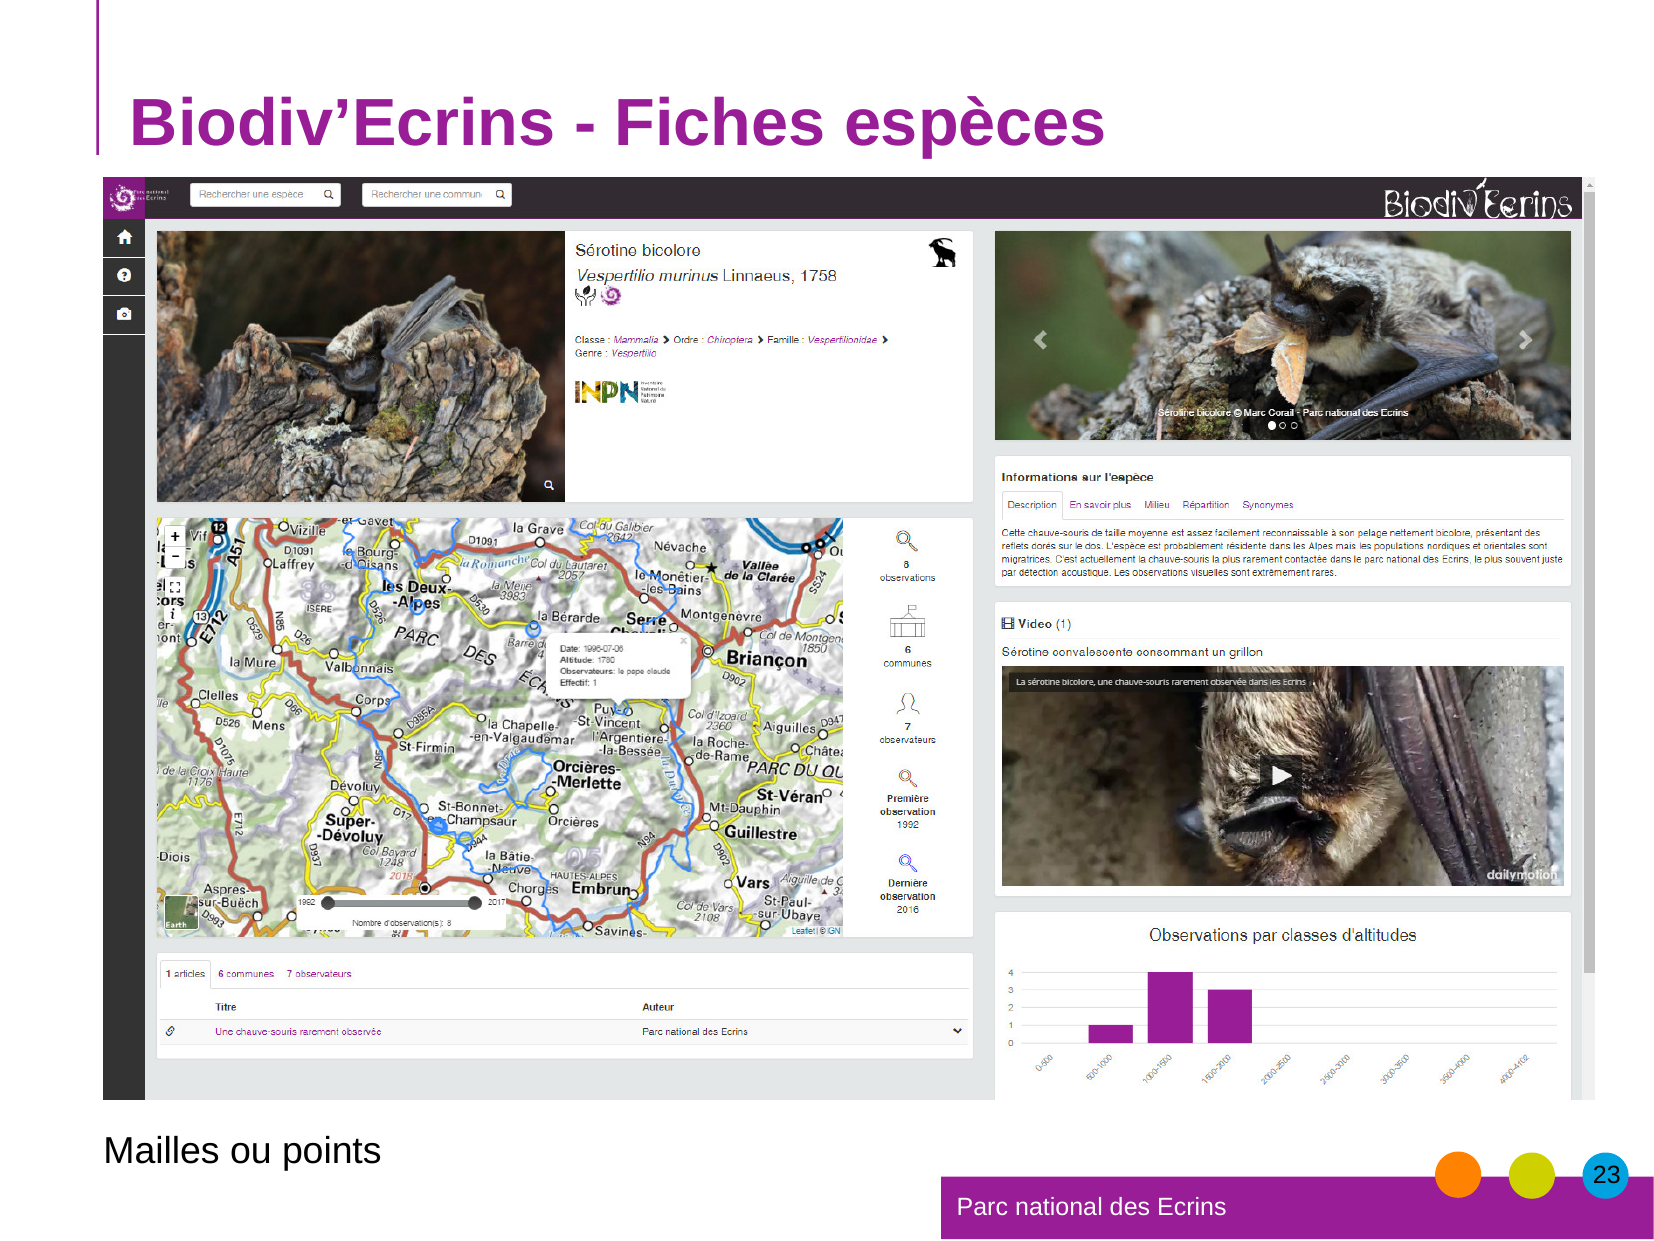

# Biodiv’Ecrins - Fiches espèces
Mailles ou points